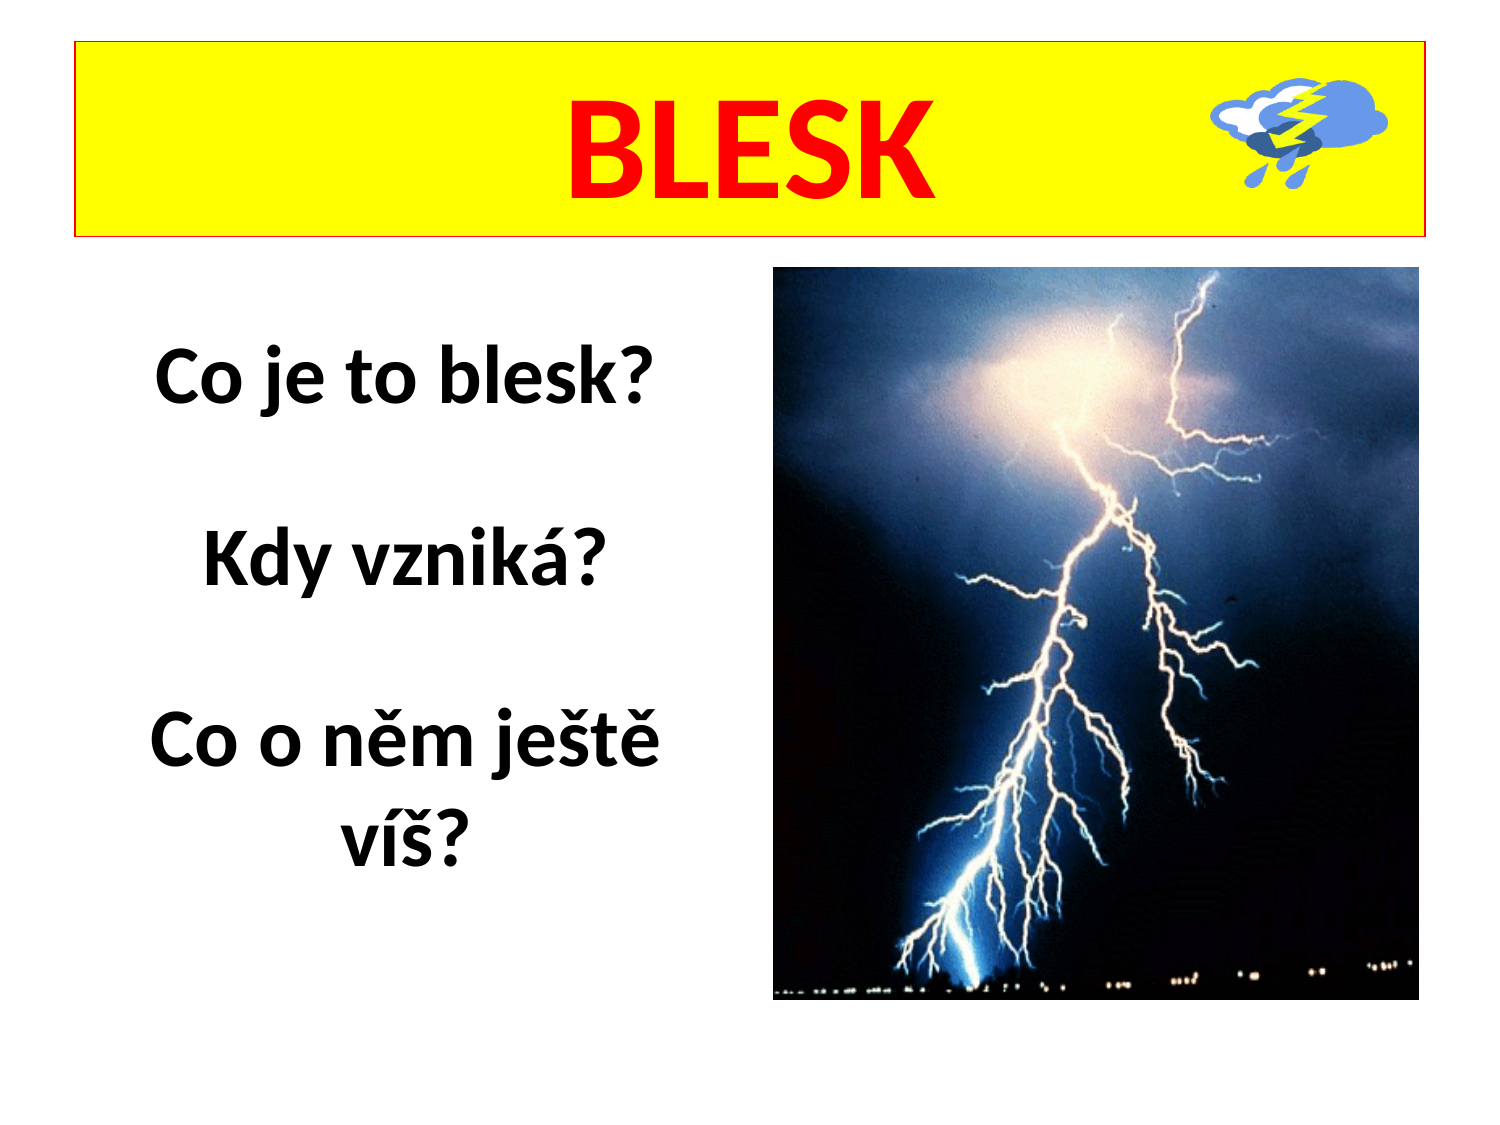

# BLESK
Co je to blesk?
Kdy vzniká?
Co o něm ještě víš?